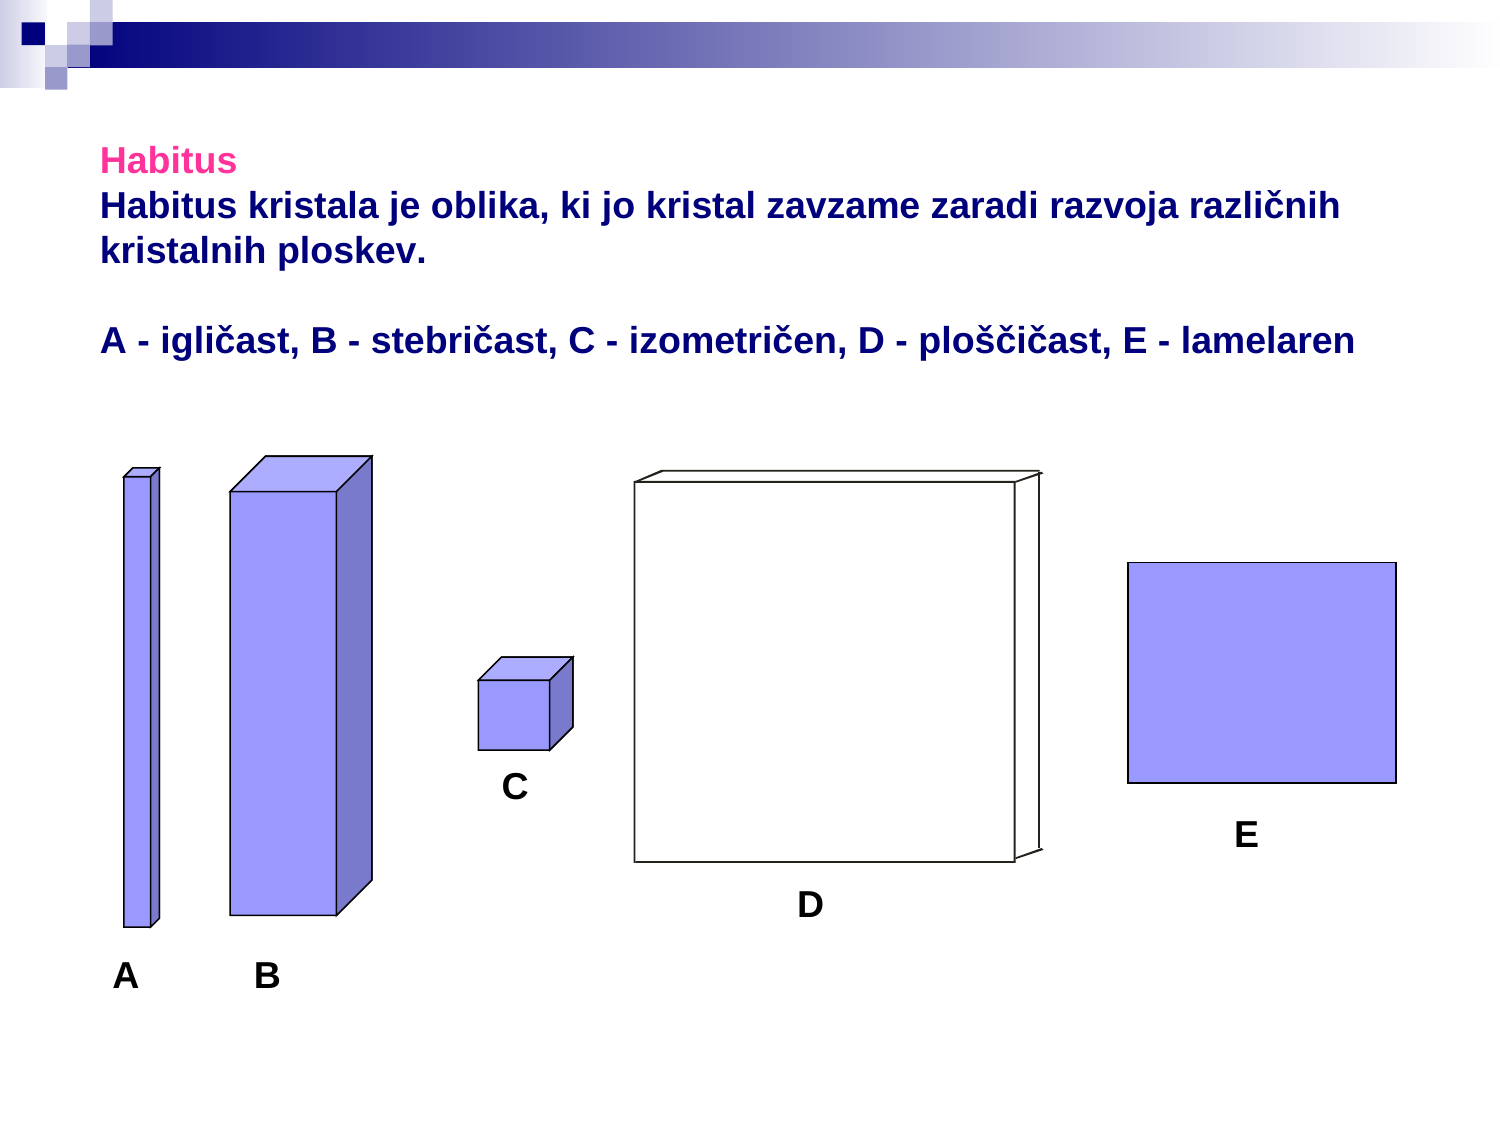

Habitus
Habitus kristala je oblika, ki jo kristal zavzame zaradi razvoja različnih
kristalnih ploskev.
A - igličast, B - stebričast, C - izometričen, D - ploščičast, E - lamelaren
C
E
D
A
B